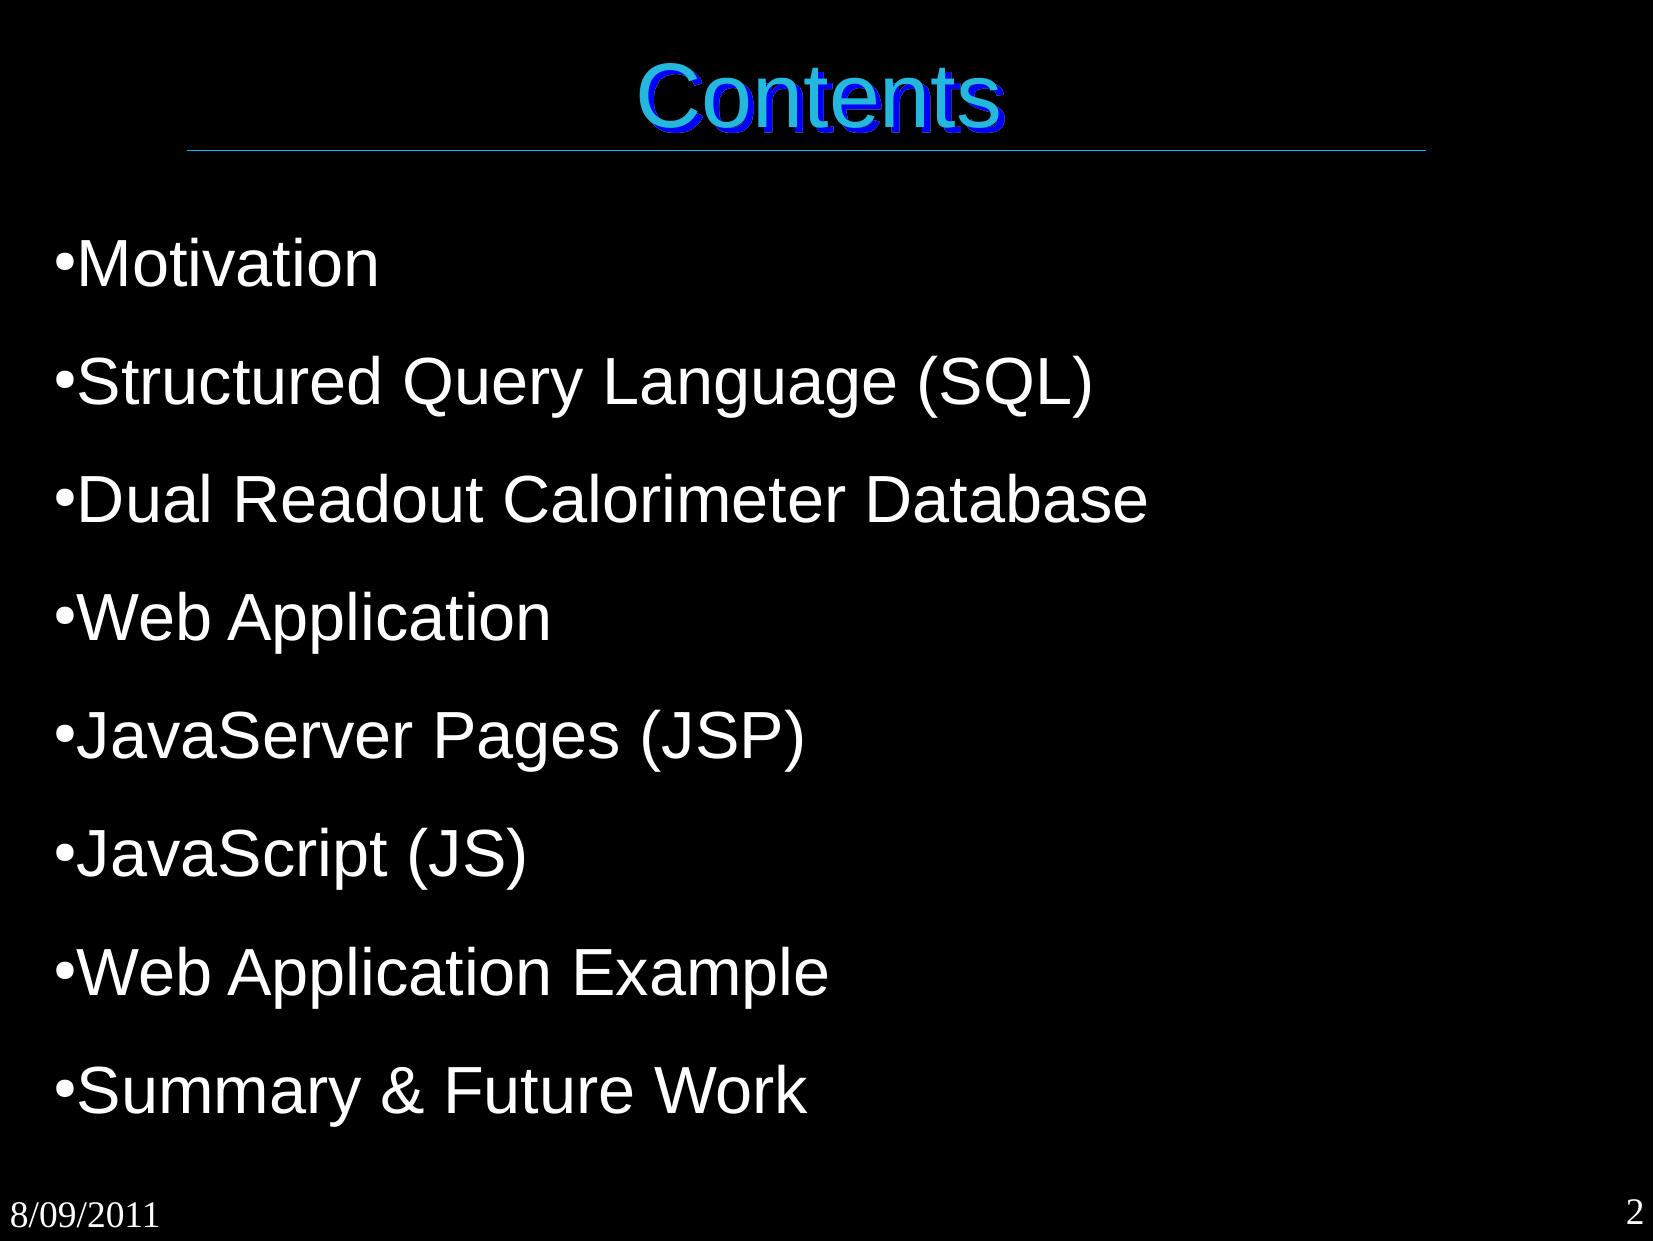

Contents
Motivation
Structured Query Language (SQL)
Dual Readout Calorimeter Database
Web Application
JavaServer Pages (JSP)
JavaScript (JS)
Web Application Example
Summary & Future Work
2
8/09/2011